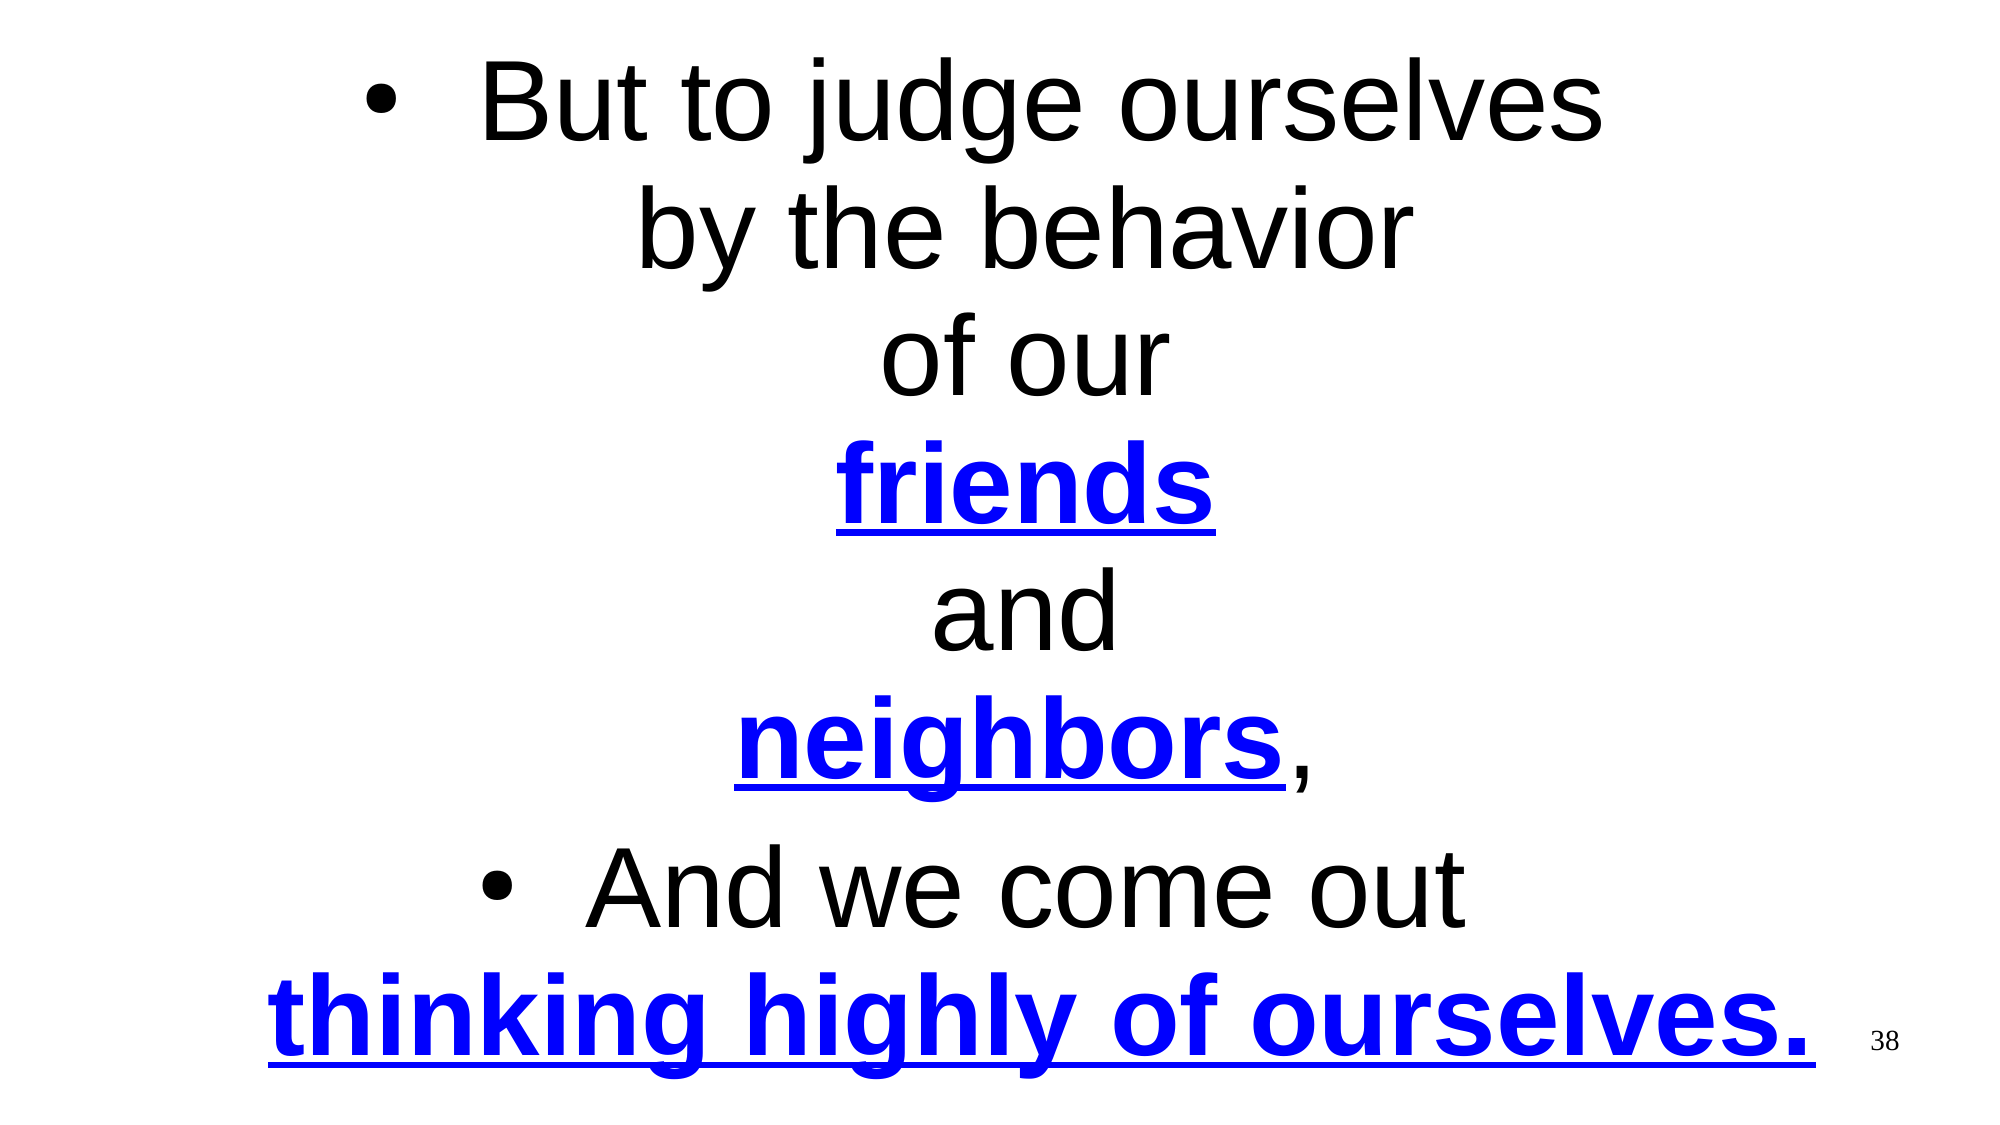

# But to judge ourselves by the behavior of our friends and neighbors,
And we come out
thinking highly of ourselves.
38